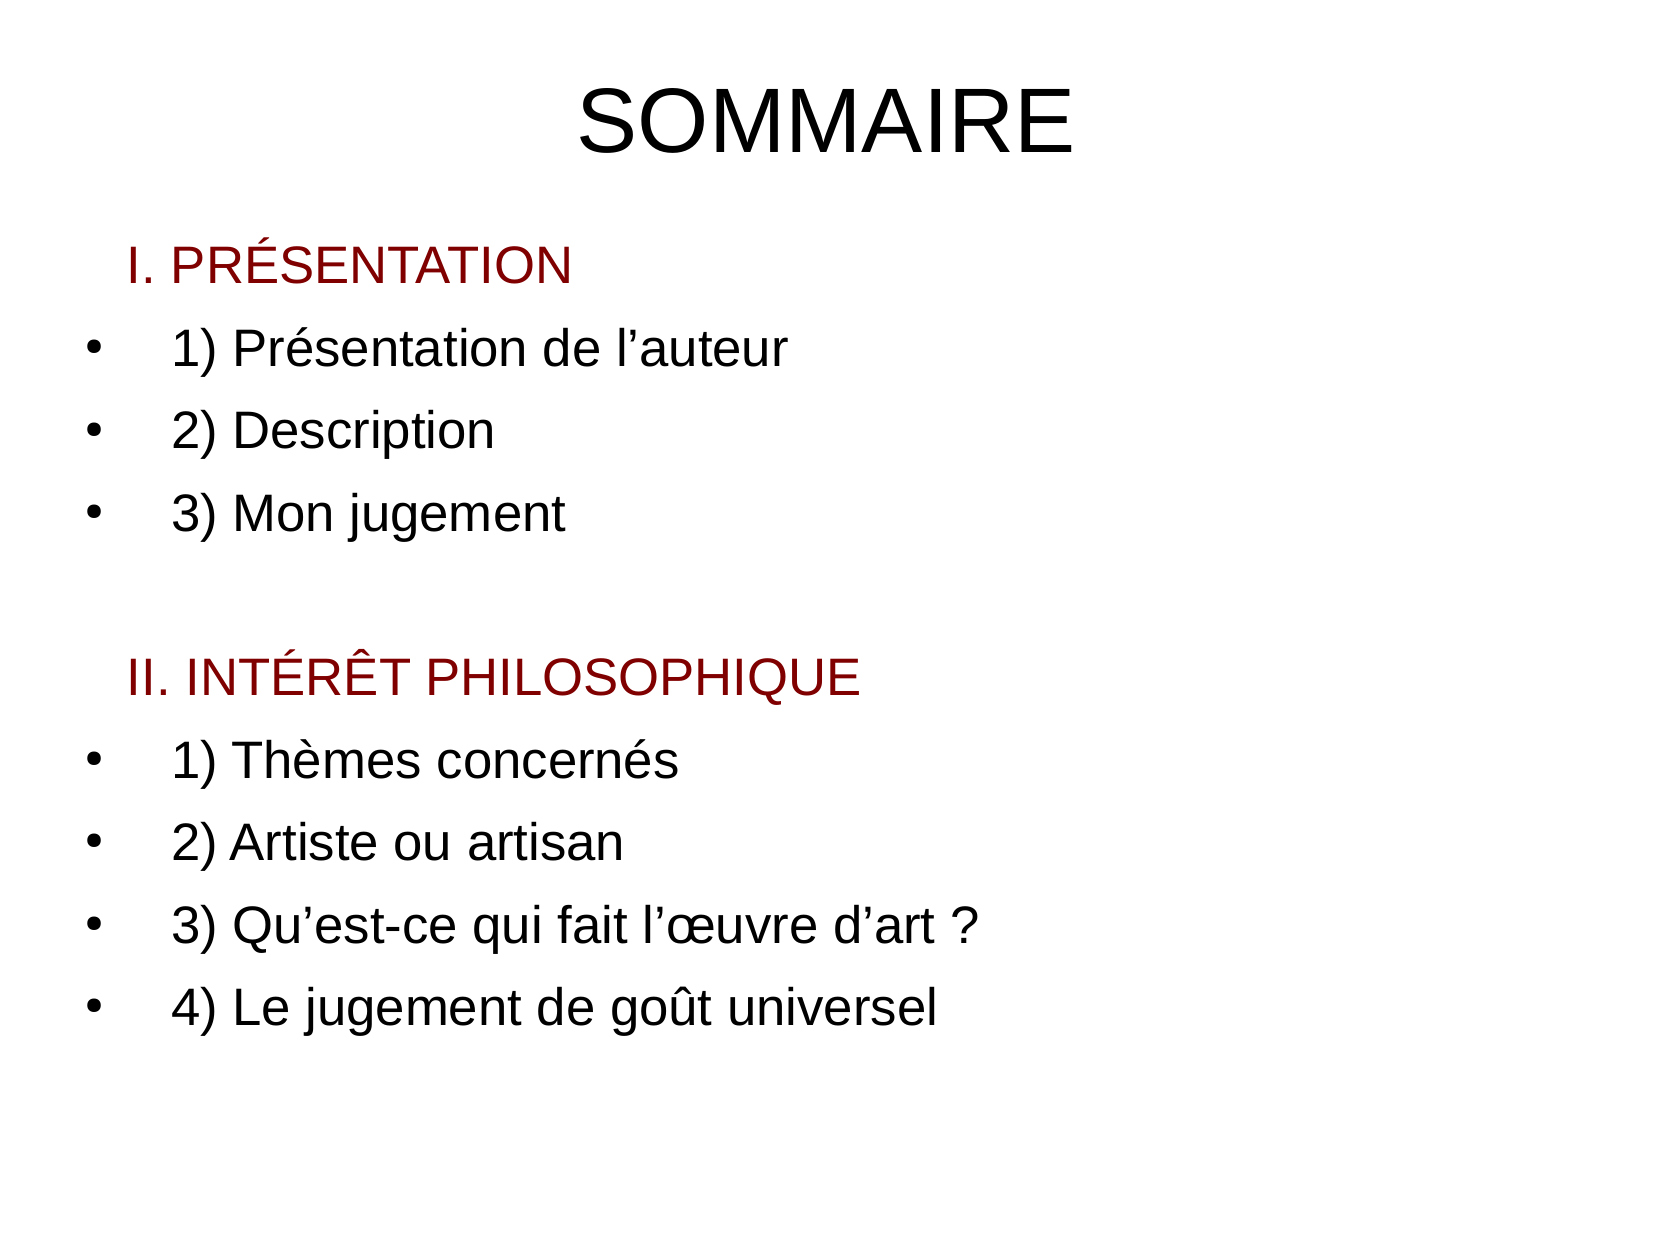

# SOMMAIRE
I. PRÉSENTATION
 1) Présentation de l’auteur
 2) Description
 3) Mon jugement
II. INTÉRÊT PHILOSOPHIQUE
 1) Thèmes concernés
 2) Artiste ou artisan
 3) Qu’est-ce qui fait l’œuvre d’art ?
 4) Le jugement de goût universel